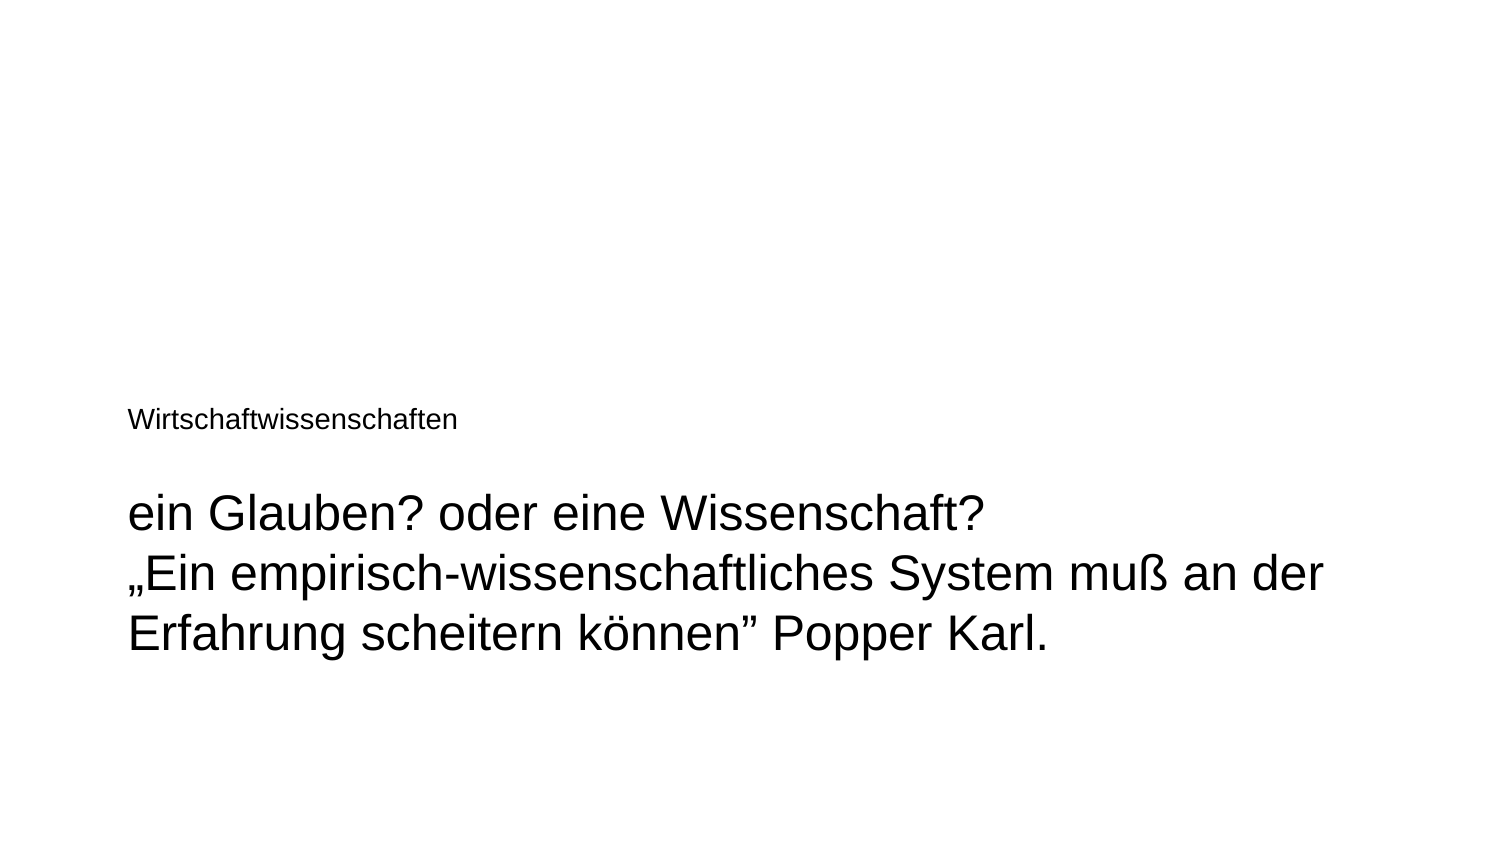

# Wirtschaftwissenschaften
ein Glauben? oder eine Wissenschaft?
„Ein empirisch-wissenschaftliches System muß an der Erfahrung scheitern können” Popper Karl.